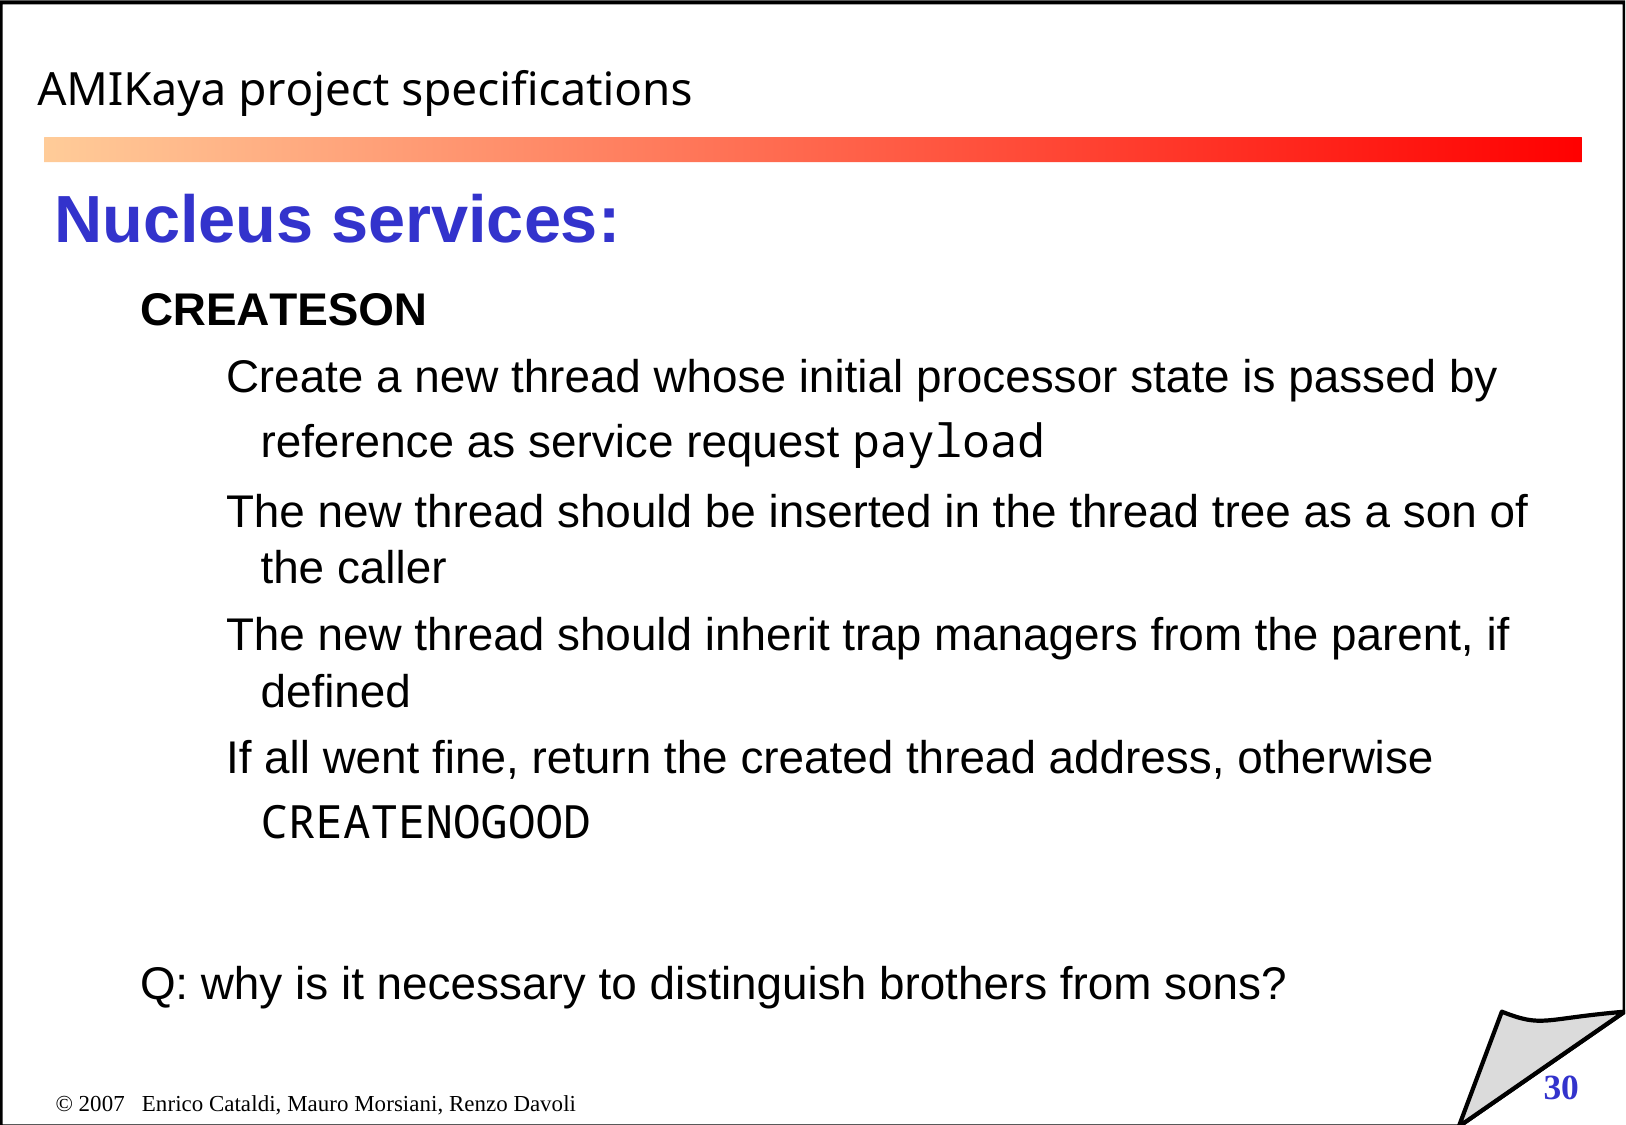

# AMIKaya project specifications
Nucleus services:
CREATESON
Create a new thread whose initial processor state is passed by reference as service request payload
The new thread should be inserted in the thread tree as a son of the caller
The new thread should inherit trap managers from the parent, if defined
If all went fine, return the created thread address, otherwise CREATENOGOOD
Q: why is it necessary to distinguish brothers from sons?